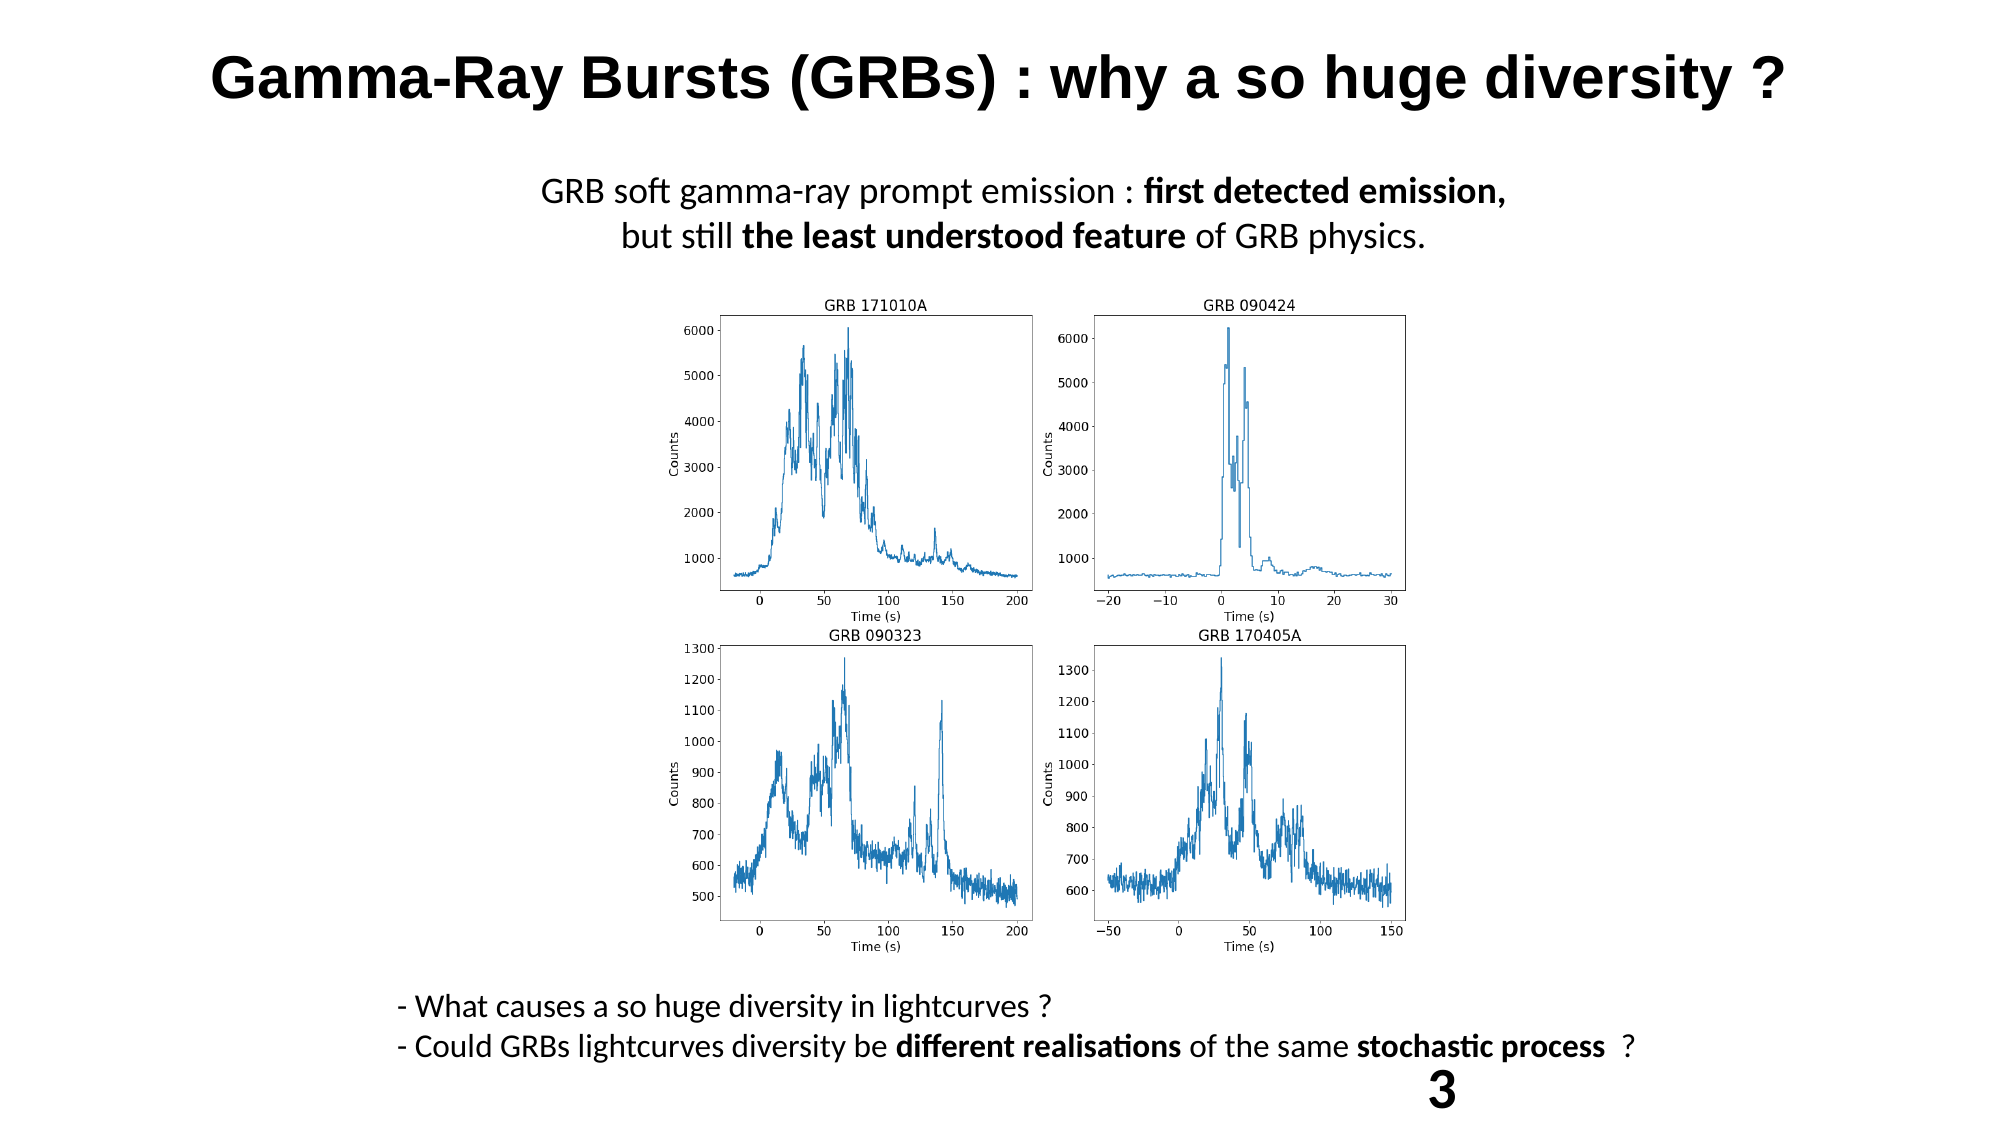

# Gamma-Ray Bursts (GRBs) : why a so huge diversity ?
GRB soft gamma-ray prompt emission : first detected emission, but still the least understood feature of GRB physics.
- What causes a so huge diversity in lightcurves ?
- Could GRBs lightcurves diversity be different realisations of the same stochastic process ?
3